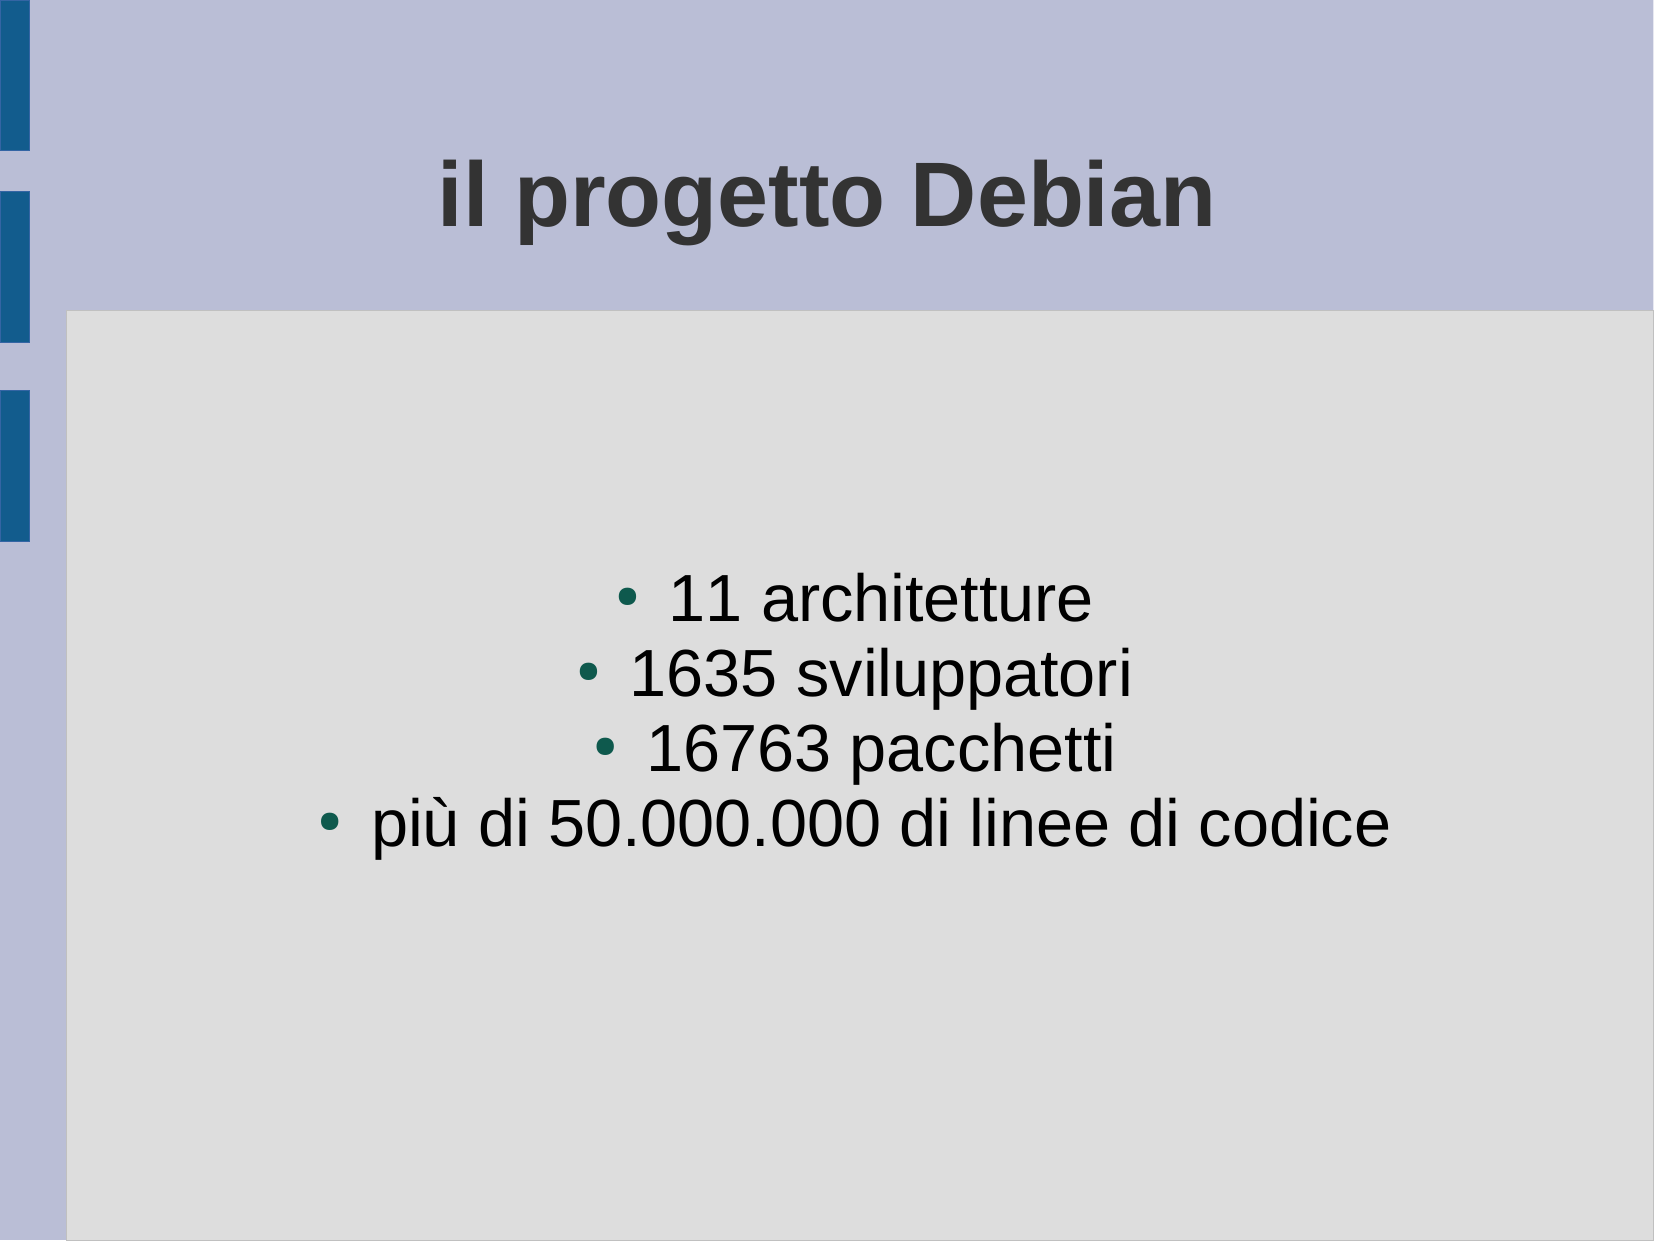

# il progetto Debian
11 architetture
1635 sviluppatori
16763 pacchetti
più di 50.000.000 di linee di codice